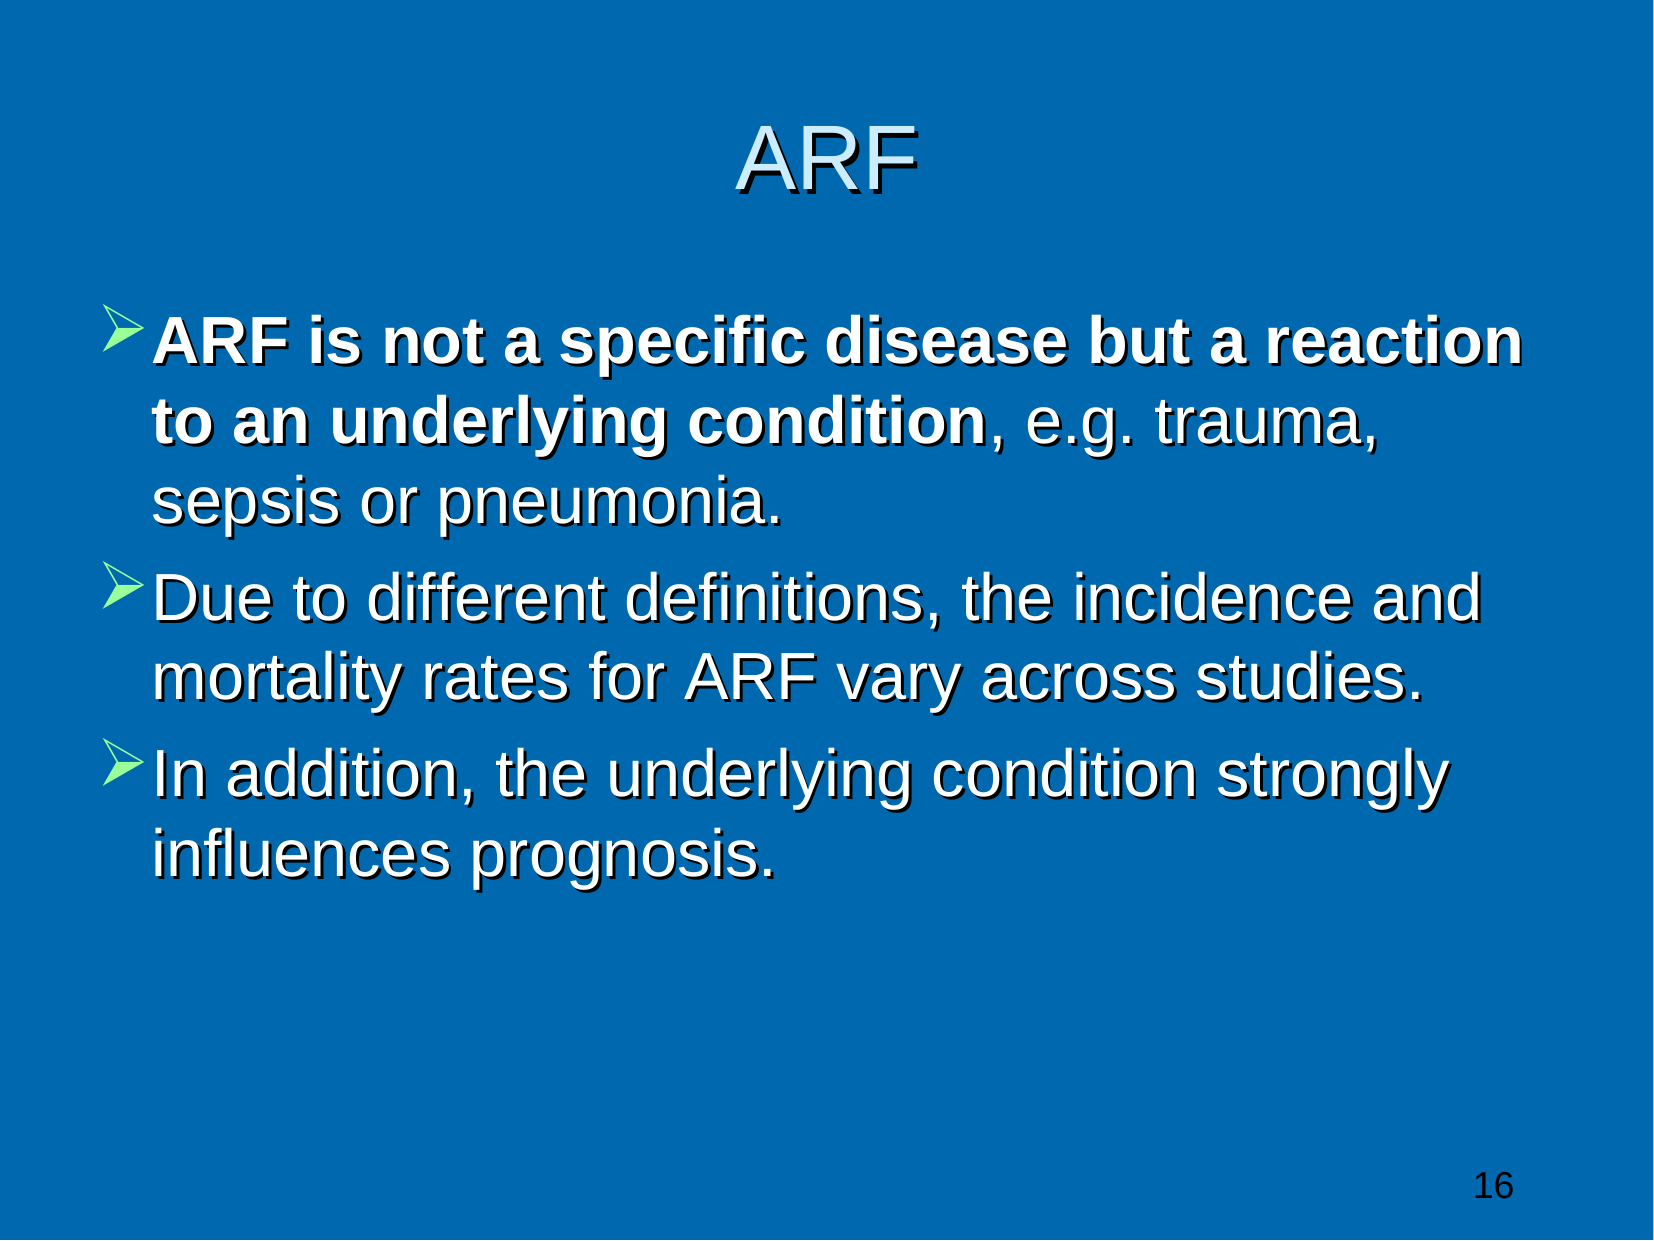

ARF
ARF is not a specific disease but a reaction to an underlying condition, e.g. trauma, sepsis or pneumonia.
Due to different definitions, the incidence and mortality rates for ARF vary across studies.
In addition, the underlying condition strongly influences prognosis.